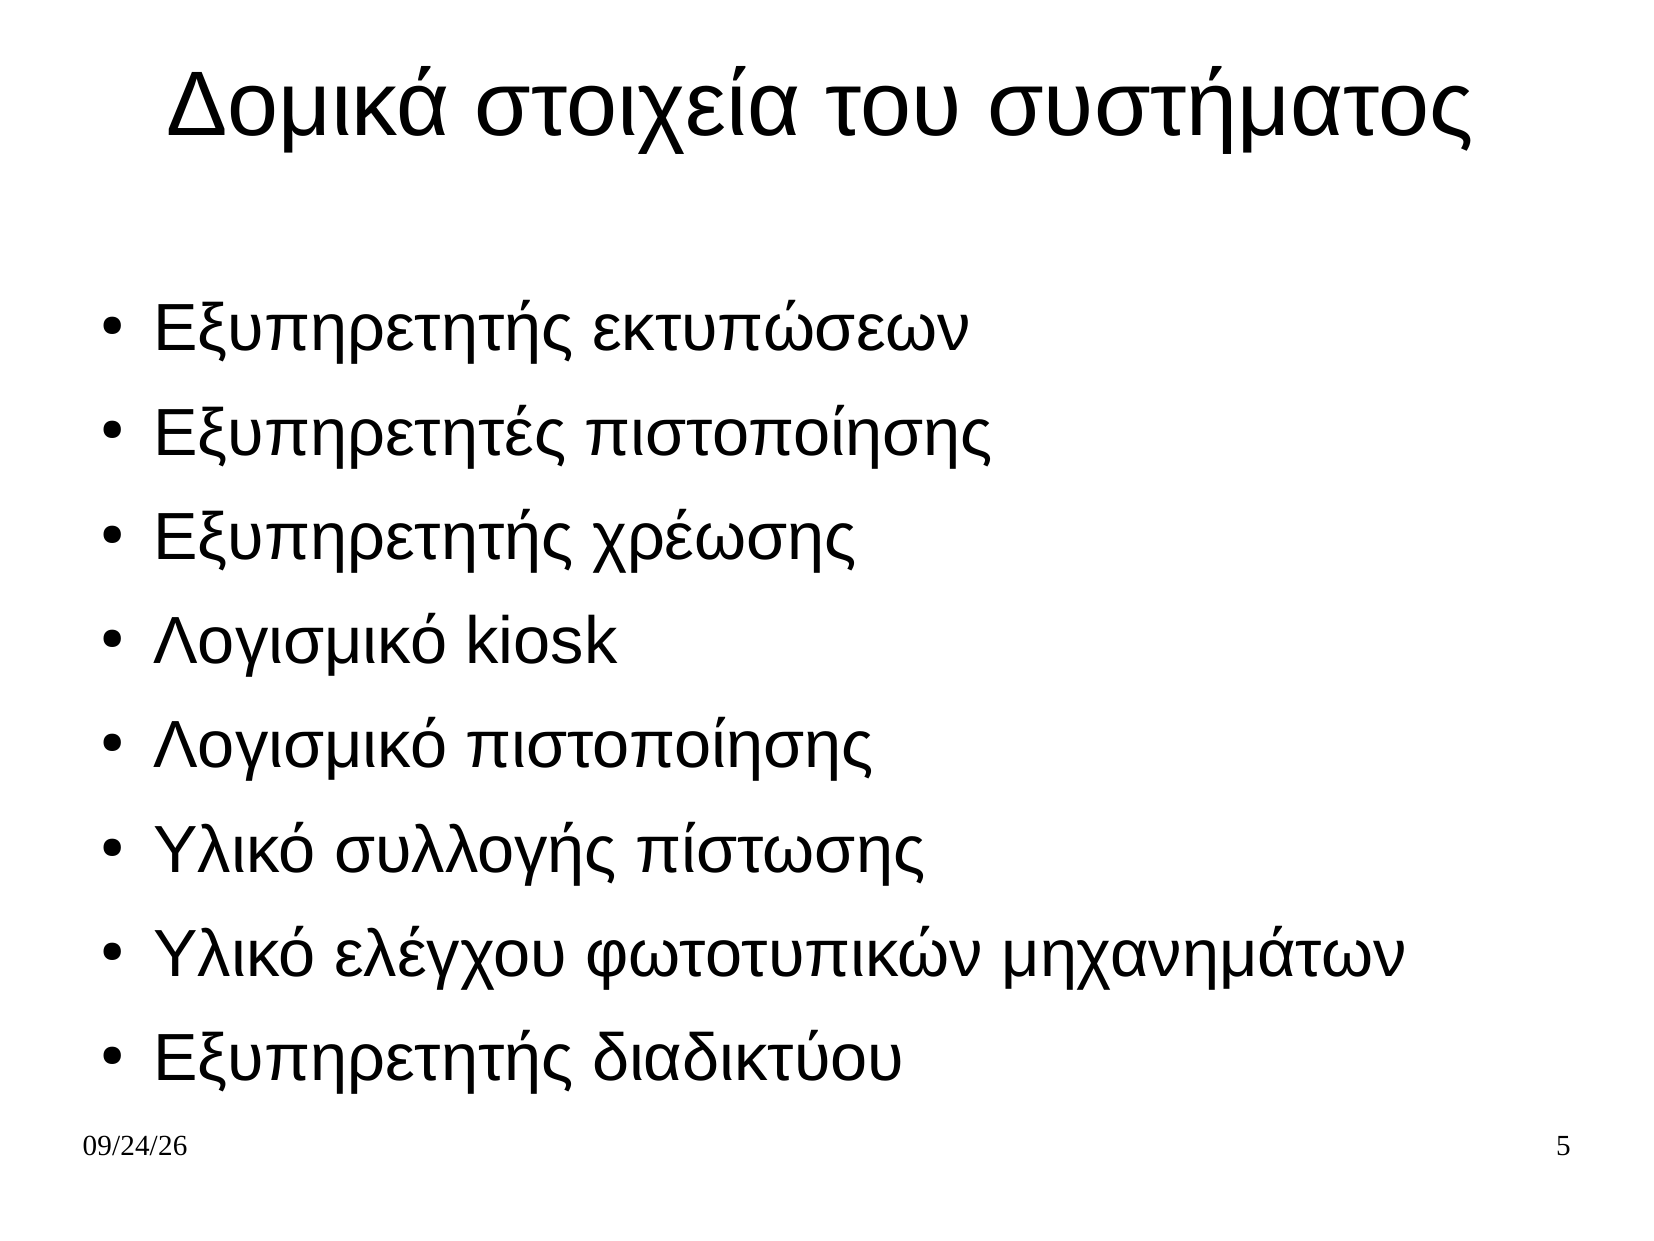

# Δομικά στοιχεία του συστήματος
Εξυπηρετητής εκτυπώσεων
Εξυπηρετητές πιστοποίησης
Εξυπηρετητής χρέωσης
Λογισμικό kiosk
Λογισμικό πιστοποίησης
Υλικό συλλογής πίστωσης
Υλικό ελέγχου φωτοτυπικών μηχανημάτων
Εξυπηρετητής διαδικτύου
5